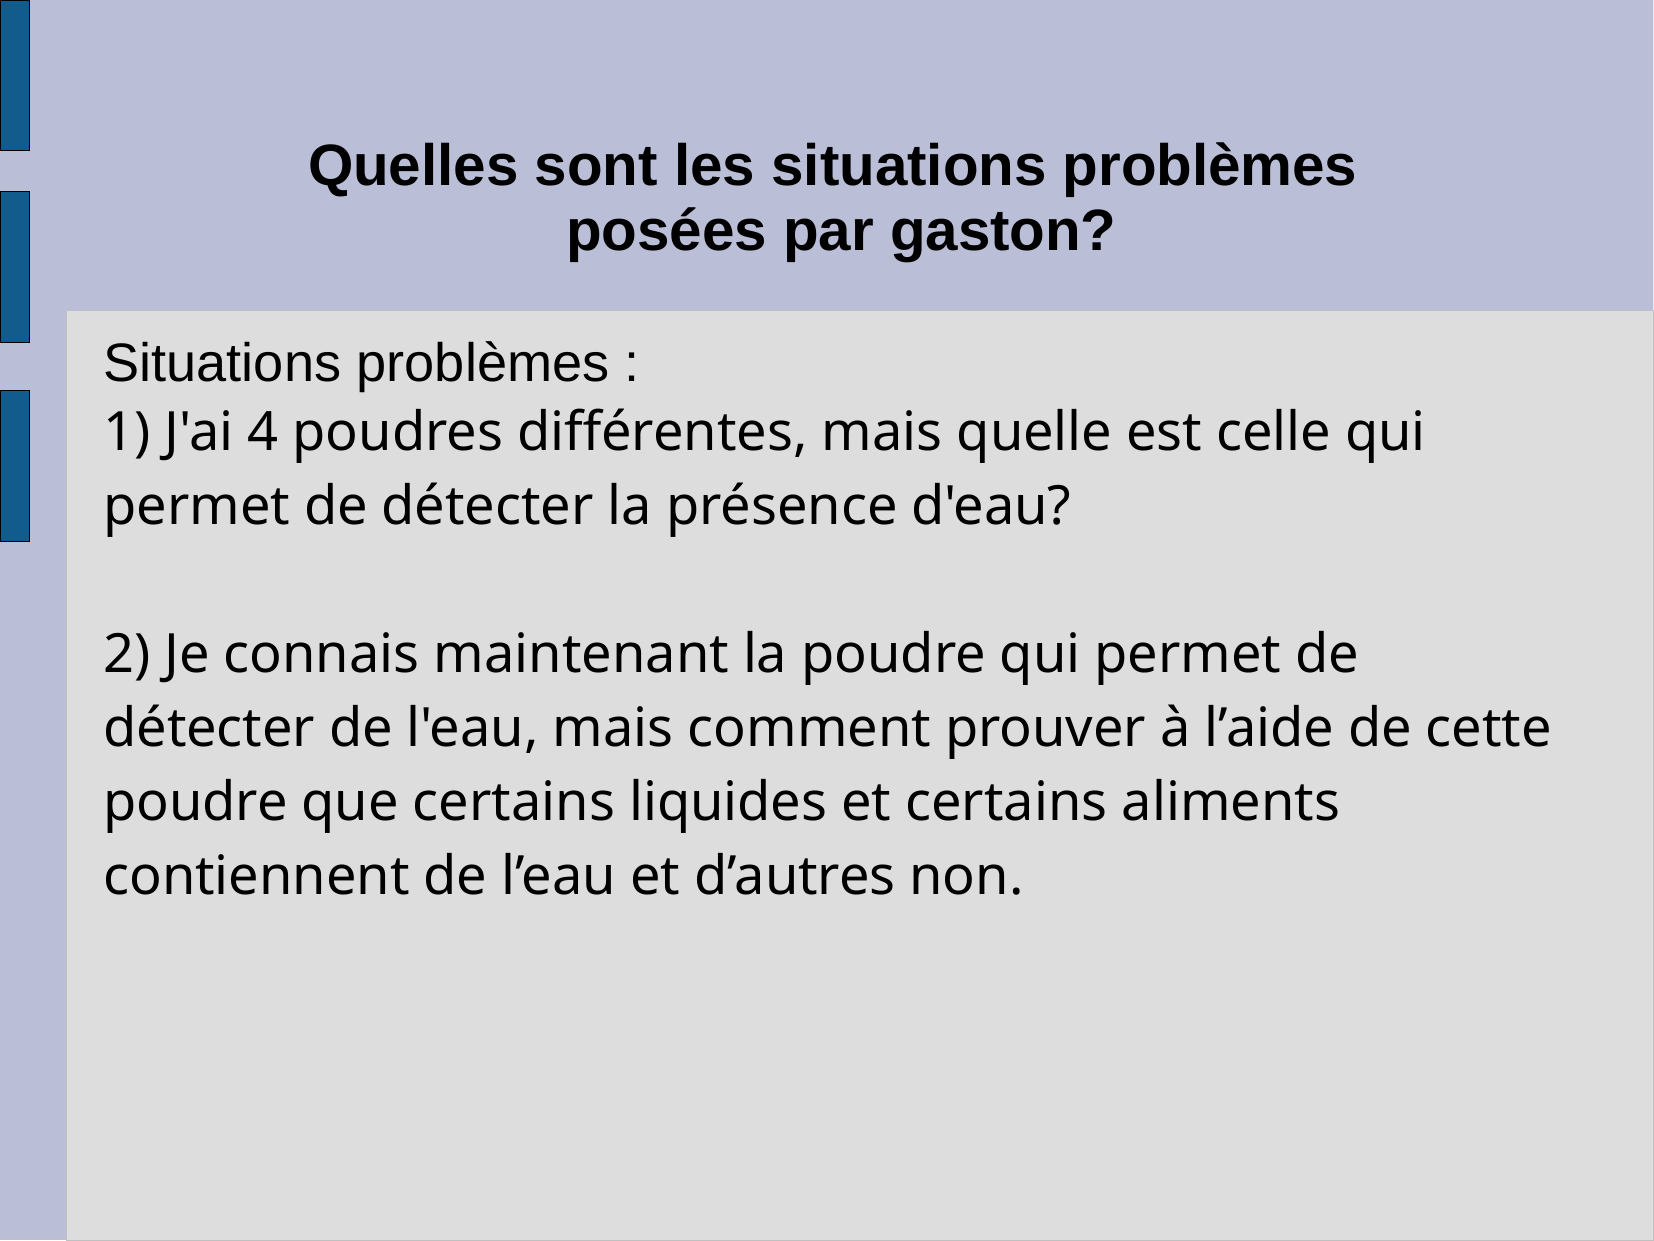

Quelles sont les situations problèmes
posées par gaston?
Situations problèmes :
1) J'ai 4 poudres différentes, mais quelle est celle qui permet de détecter la présence d'eau?
2) Je connais maintenant la poudre qui permet de détecter de l'eau, mais comment prouver à l’aide de cette poudre que certains liquides et certains aliments contiennent de l’eau et d’autres non.